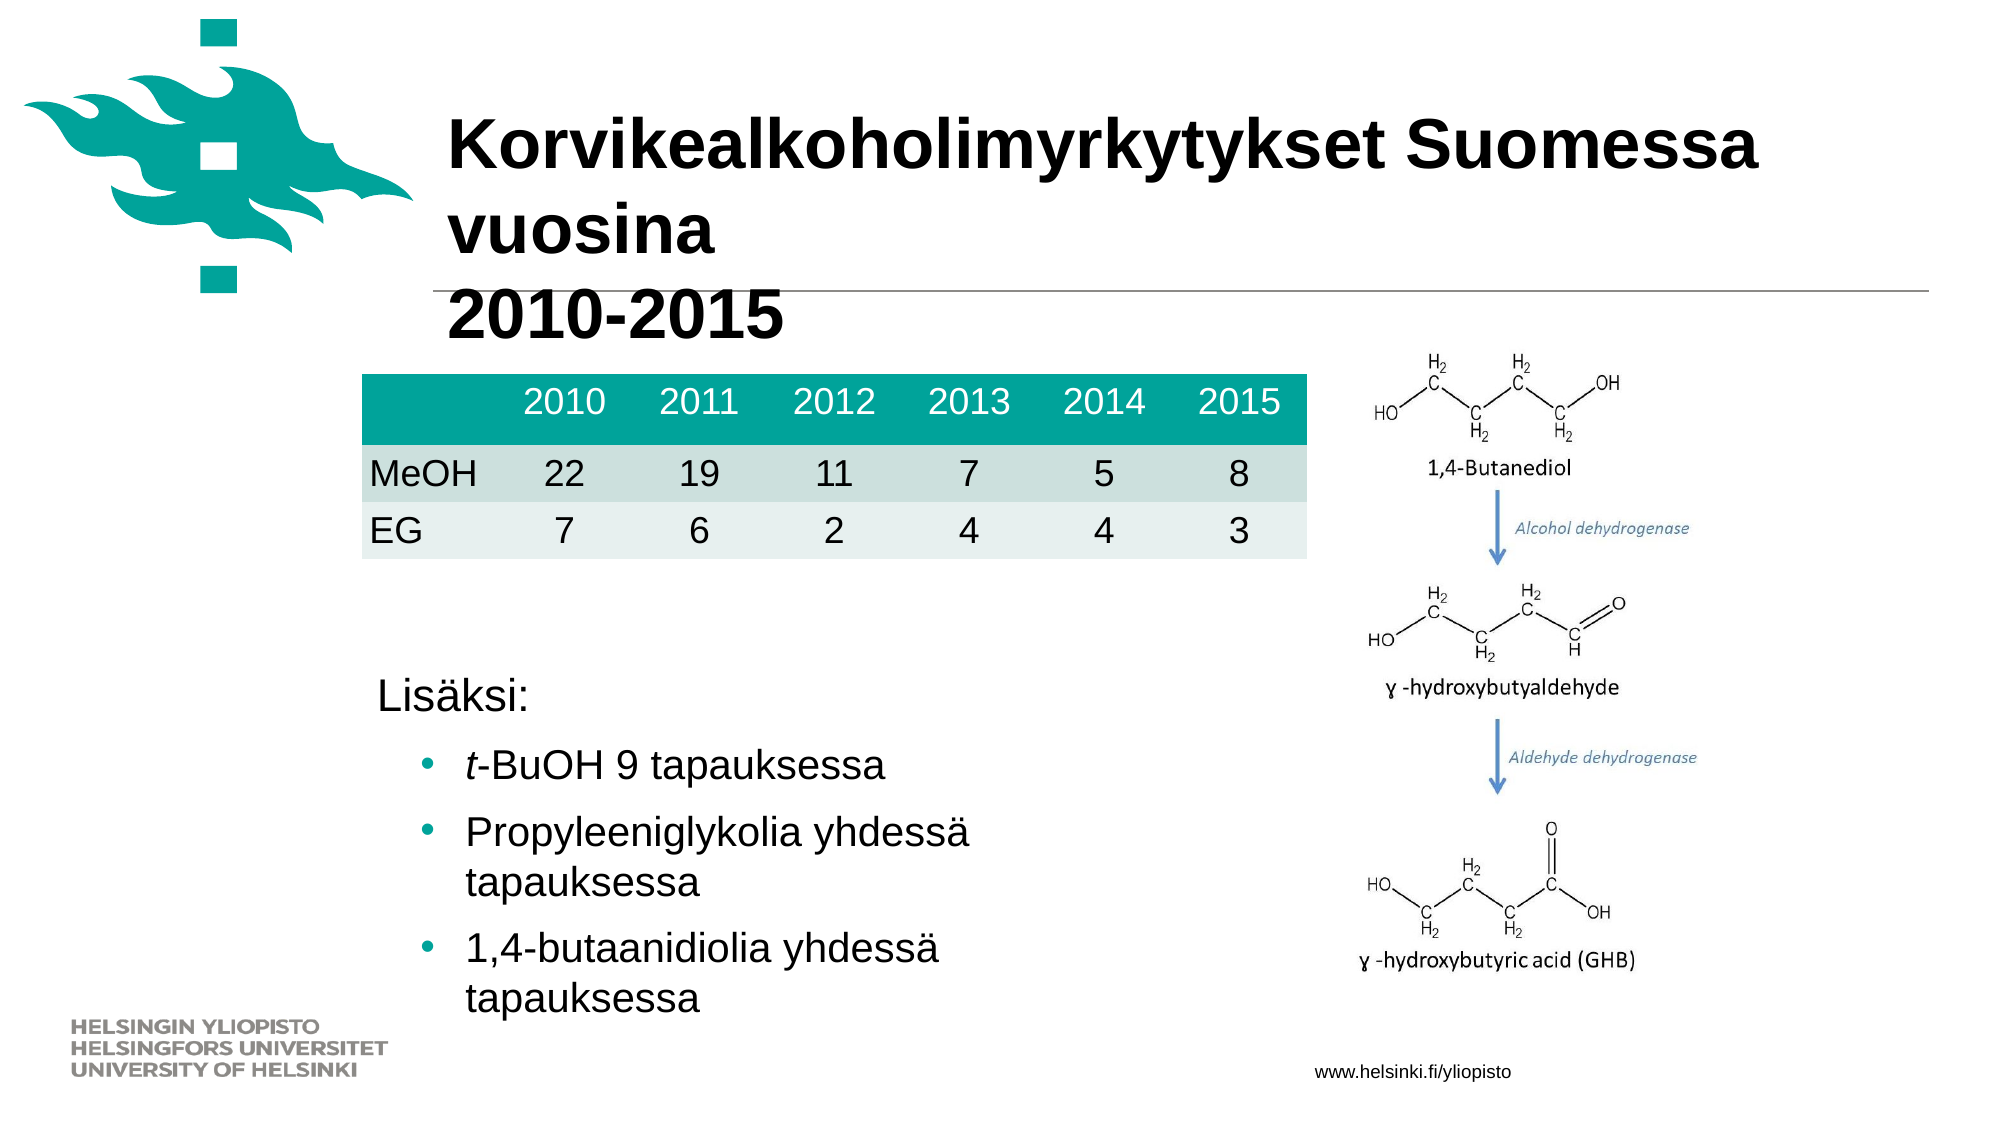

Korvikealkoholimyrkytykset Suomessa vuosina
2010-2015
| | 2010 | 2011 | 2012 | 2013 | 2014 | 2015 |
| --- | --- | --- | --- | --- | --- | --- |
| MeOH | 22 | 19 | 11 | 7 | 5 | 8 |
| EG | 7 | 6 | 2 | 4 | 4 | 3 |
# Lisäksi:
t-BuOH 9 tapauksessa
Propyleeniglykolia yhdessä tapauksessa
1,4-butaanidiolia yhdessä tapauksessa